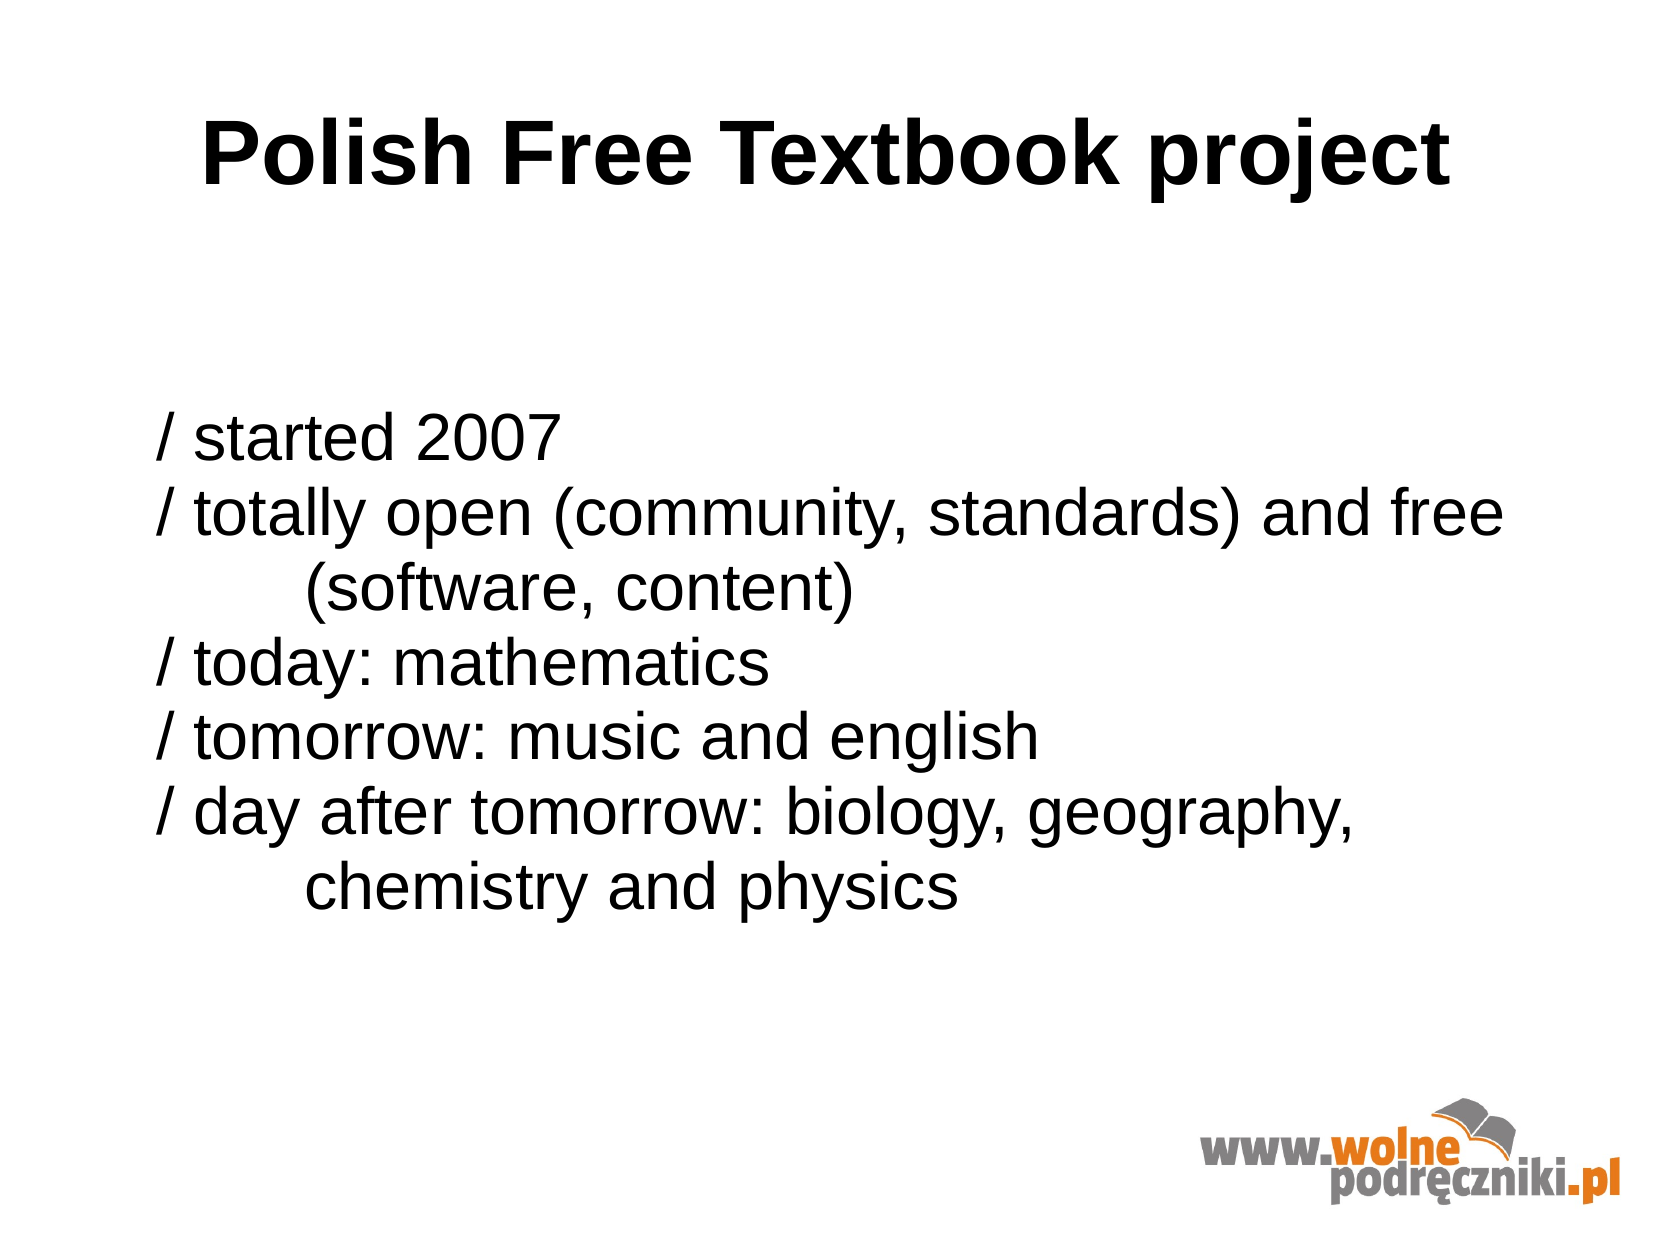

# Polish Free Textbook project
	/ started 2007
	/ totally open (community, standards) and free 			(software, content)
	/ today: mathematics
	/ tomorrow: music and english
	/ day after tomorrow: biology, geography, 						chemistry and physics